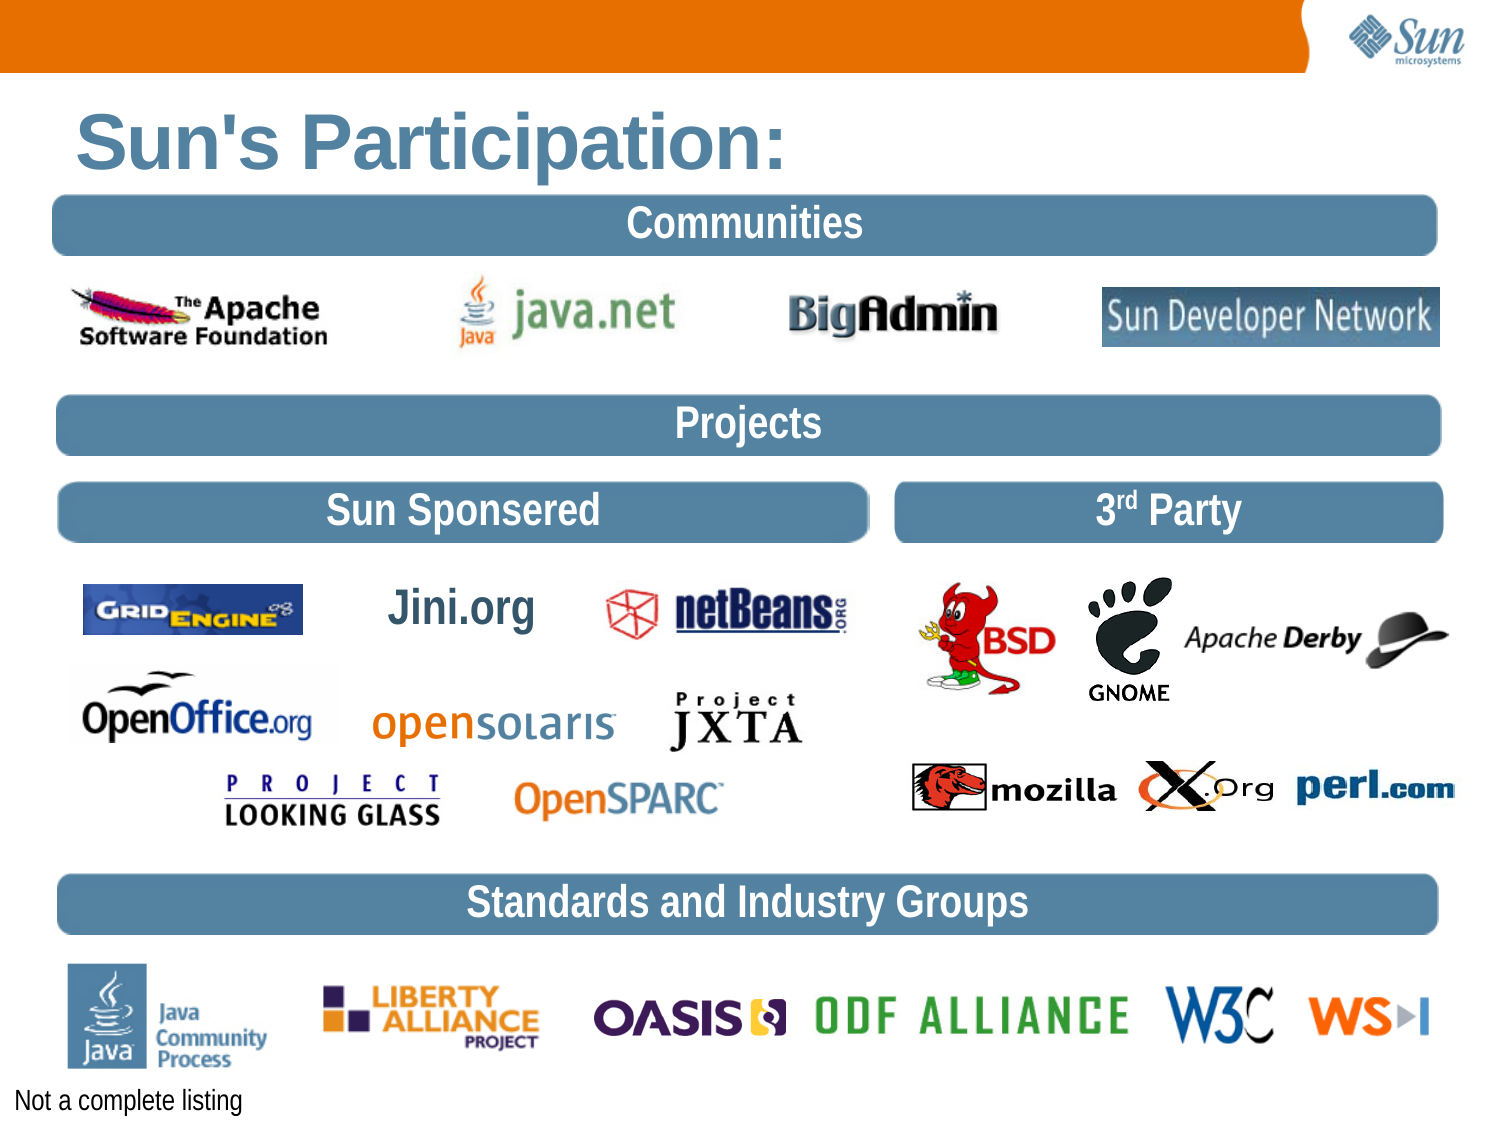

# Sun's Participation:
Communities
Projects
Sun Sponsered
3rd Party
Jini.org
Standards and Industry Groups
Not a complete listing